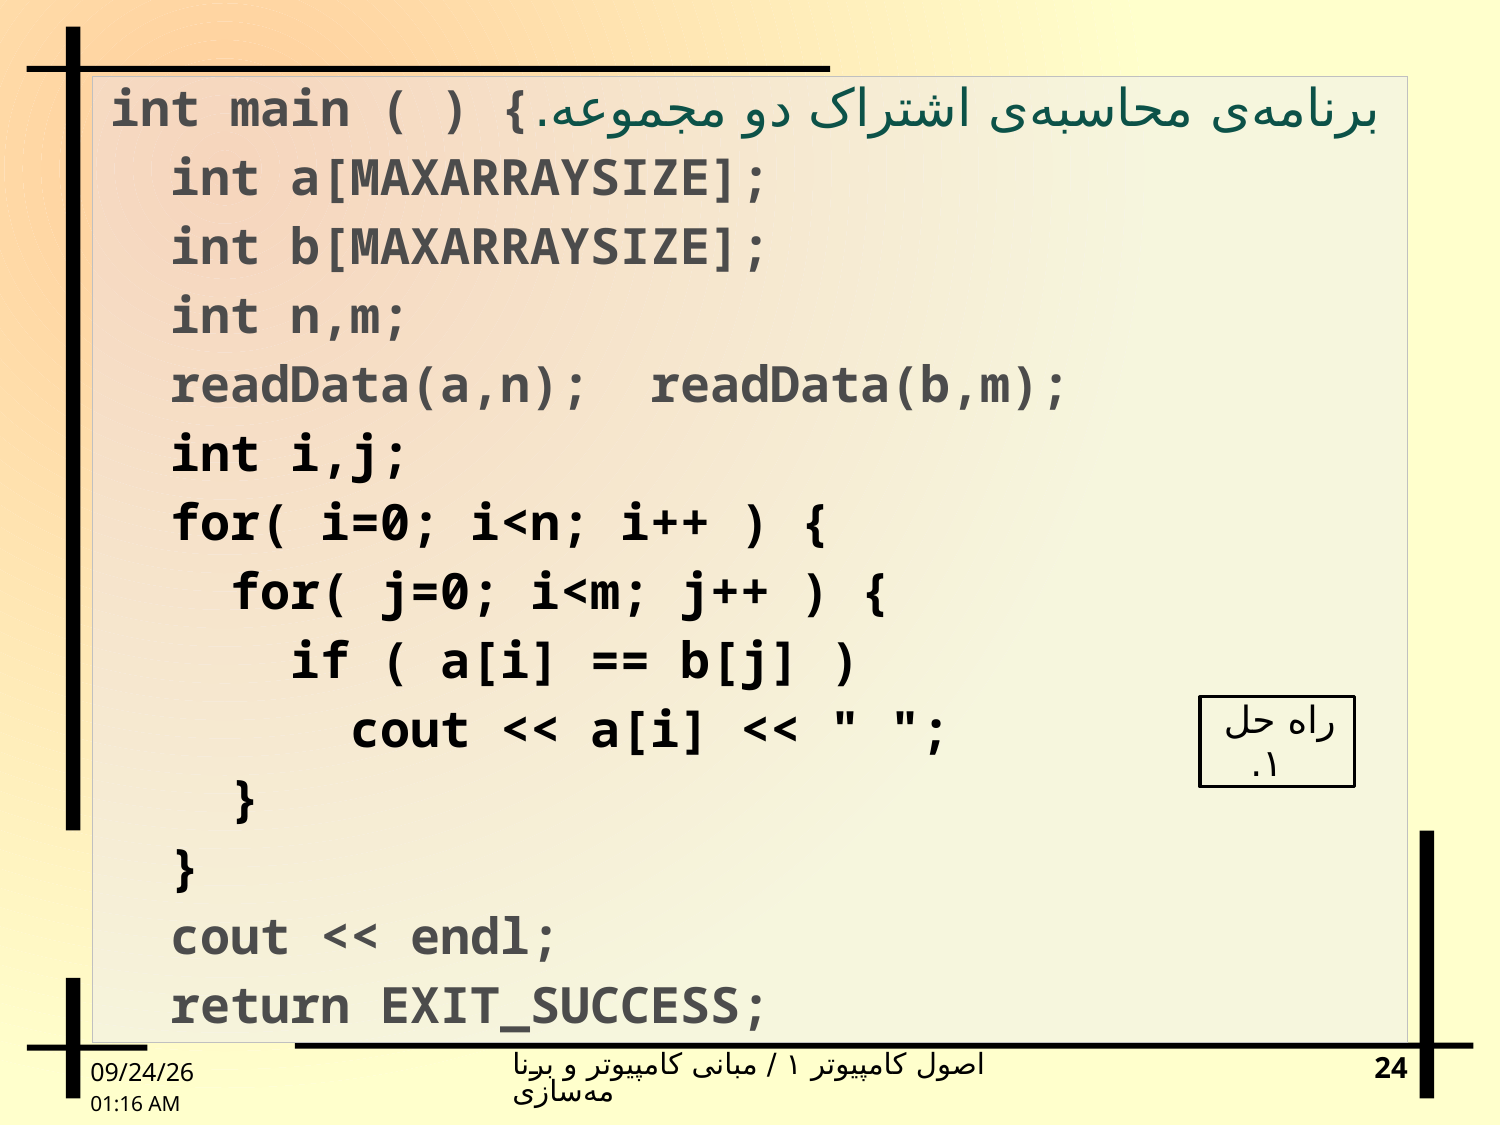

int main ( ) {
 int a[MAXARRAYSIZE];
 int b[MAXARRAYSIZE];
 int n,m;
 readData(a,n); readData(b,m);
 int i,j;
 for( i=0; i<n; i++ ) {
 for( j=0; i<m; j++ ) {
 if ( a[i] == b[j] )
 cout << a[i] << " ";
 }
 }
 cout << endl;
 return EXIT_SUCCESS;
# برنامه‌ی محاسبه‌ی اشتراک دو مجموعه.
راه حل ۱.
اصول کامپیوتر ۱ / مبانی کامپیوتر و برنامه‌سازی
24